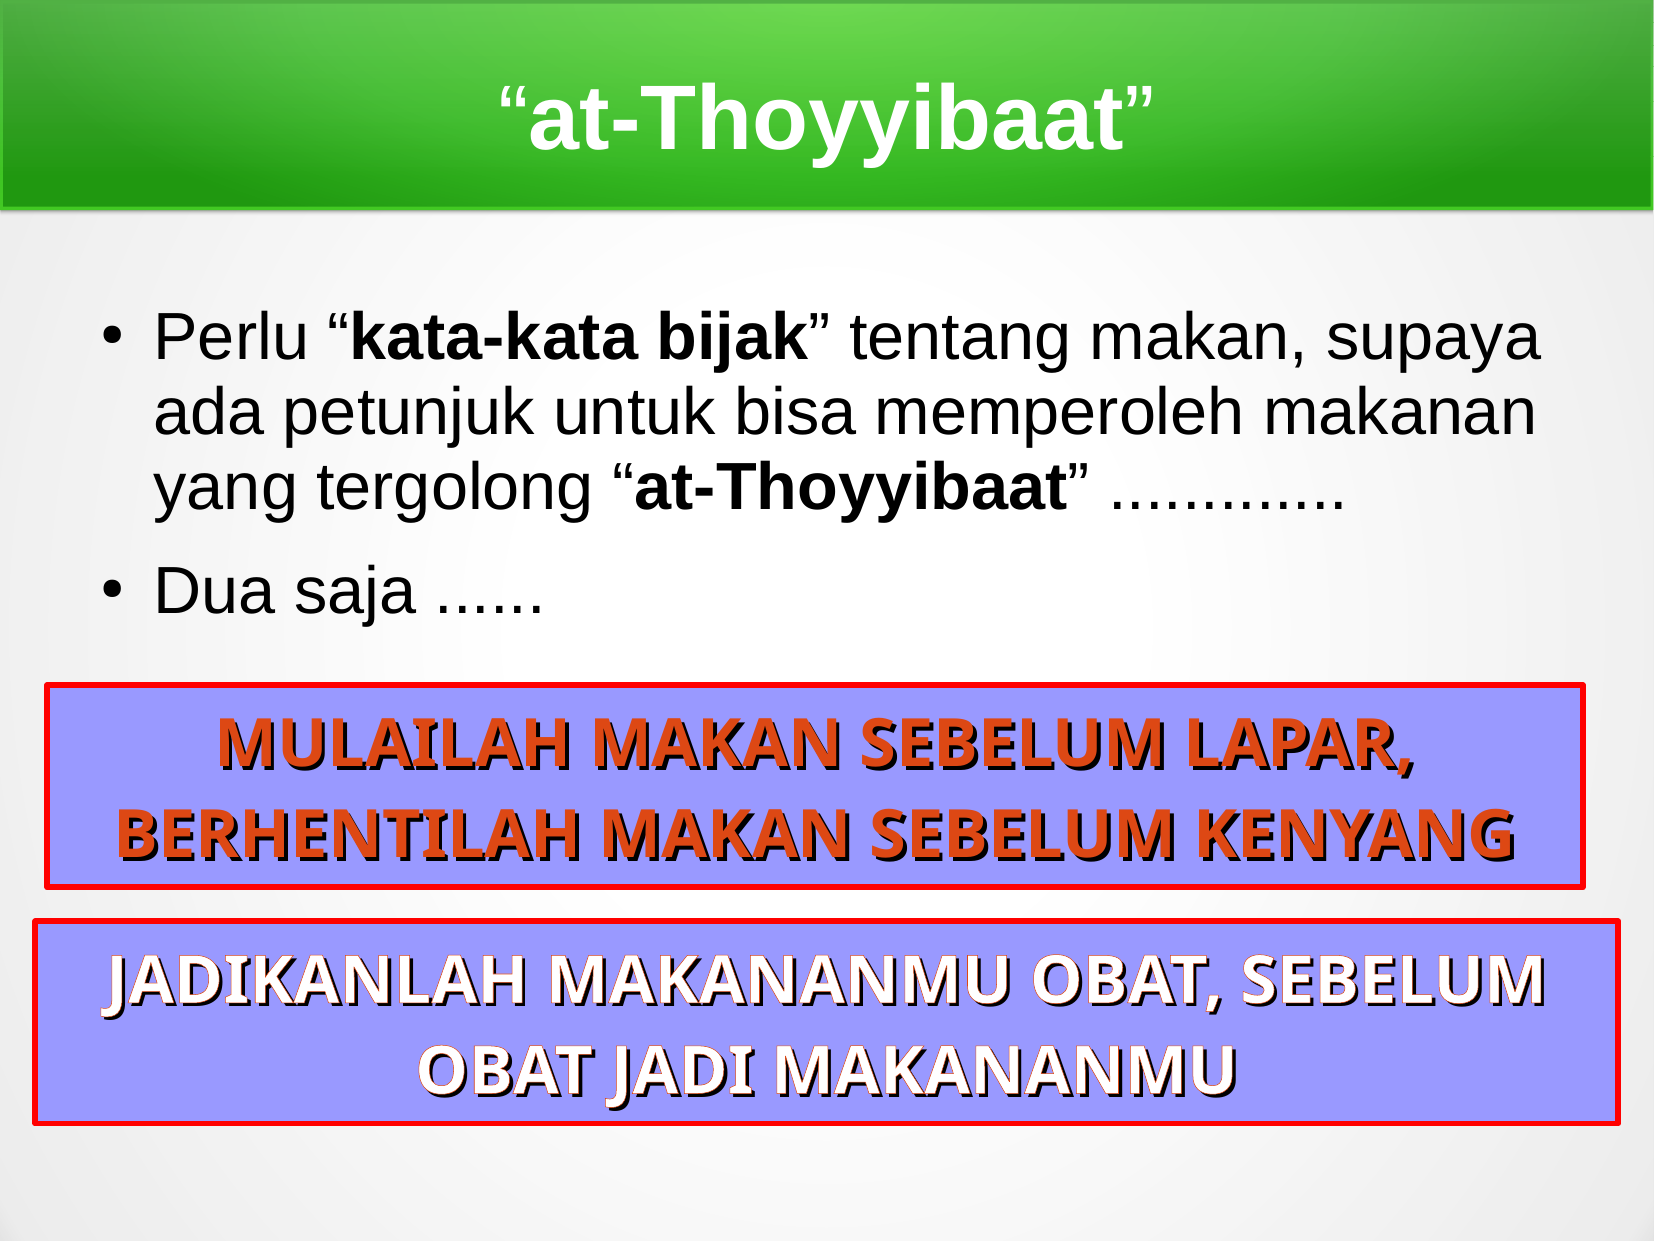

# “at-Thoyyibaat”
Perlu “kata-kata bijak” tentang makan, supaya ada petunjuk untuk bisa memperoleh makanan yang tergolong “at-Thoyyibaat” .............
Dua saja ......
MULAILAH MAKAN SEBELUM LAPAR, BERHENTILAH MAKAN SEBELUM KENYANG
JADIKANLAH MAKANANMU OBAT, SEBELUM OBAT JADI MAKANANMU